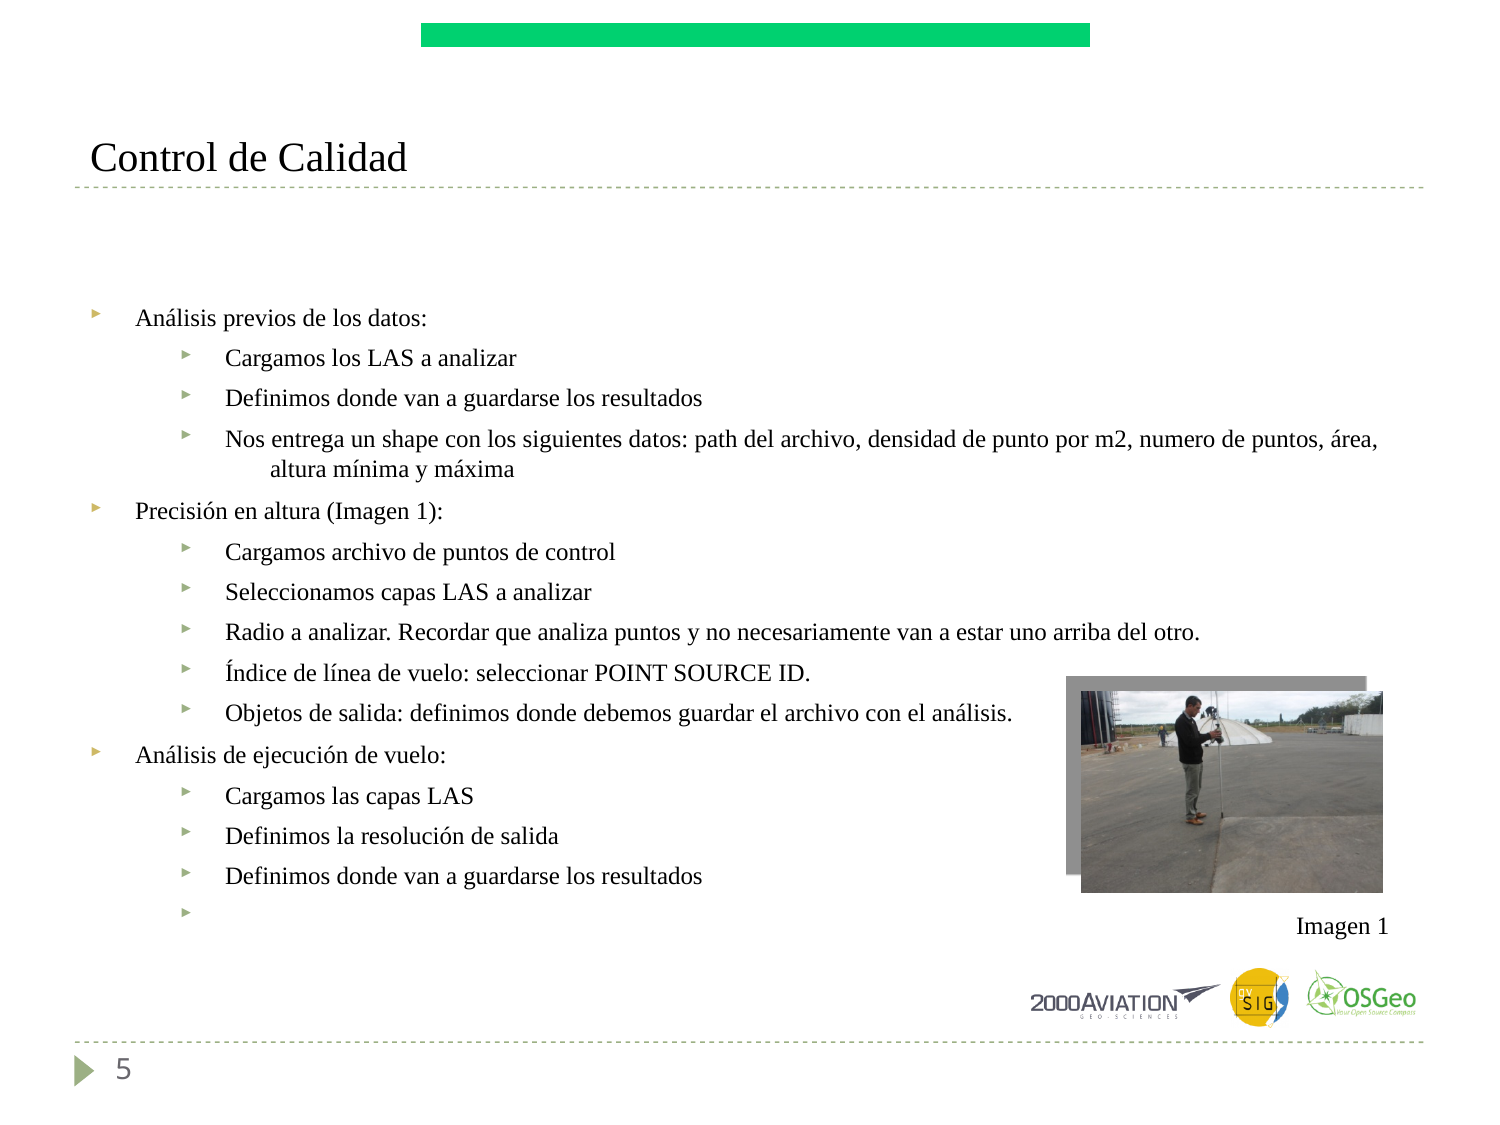

# Control de Calidad
Análisis previos de los datos:
Cargamos los LAS a analizar
Definimos donde van a guardarse los resultados
Nos entrega un shape con los siguientes datos: path del archivo, densidad de punto por m2, numero de puntos, área, altura mínima y máxima
Precisión en altura (Imagen 1):
Cargamos archivo de puntos de control
Seleccionamos capas LAS a analizar
Radio a analizar. Recordar que analiza puntos y no necesariamente van a estar uno arriba del otro.
Índice de línea de vuelo: seleccionar POINT SOURCE ID.
Objetos de salida: definimos donde debemos guardar el archivo con el análisis.
Análisis de ejecución de vuelo:
Cargamos las capas LAS
Definimos la resolución de salida
Definimos donde van a guardarse los resultados
Imagen 1